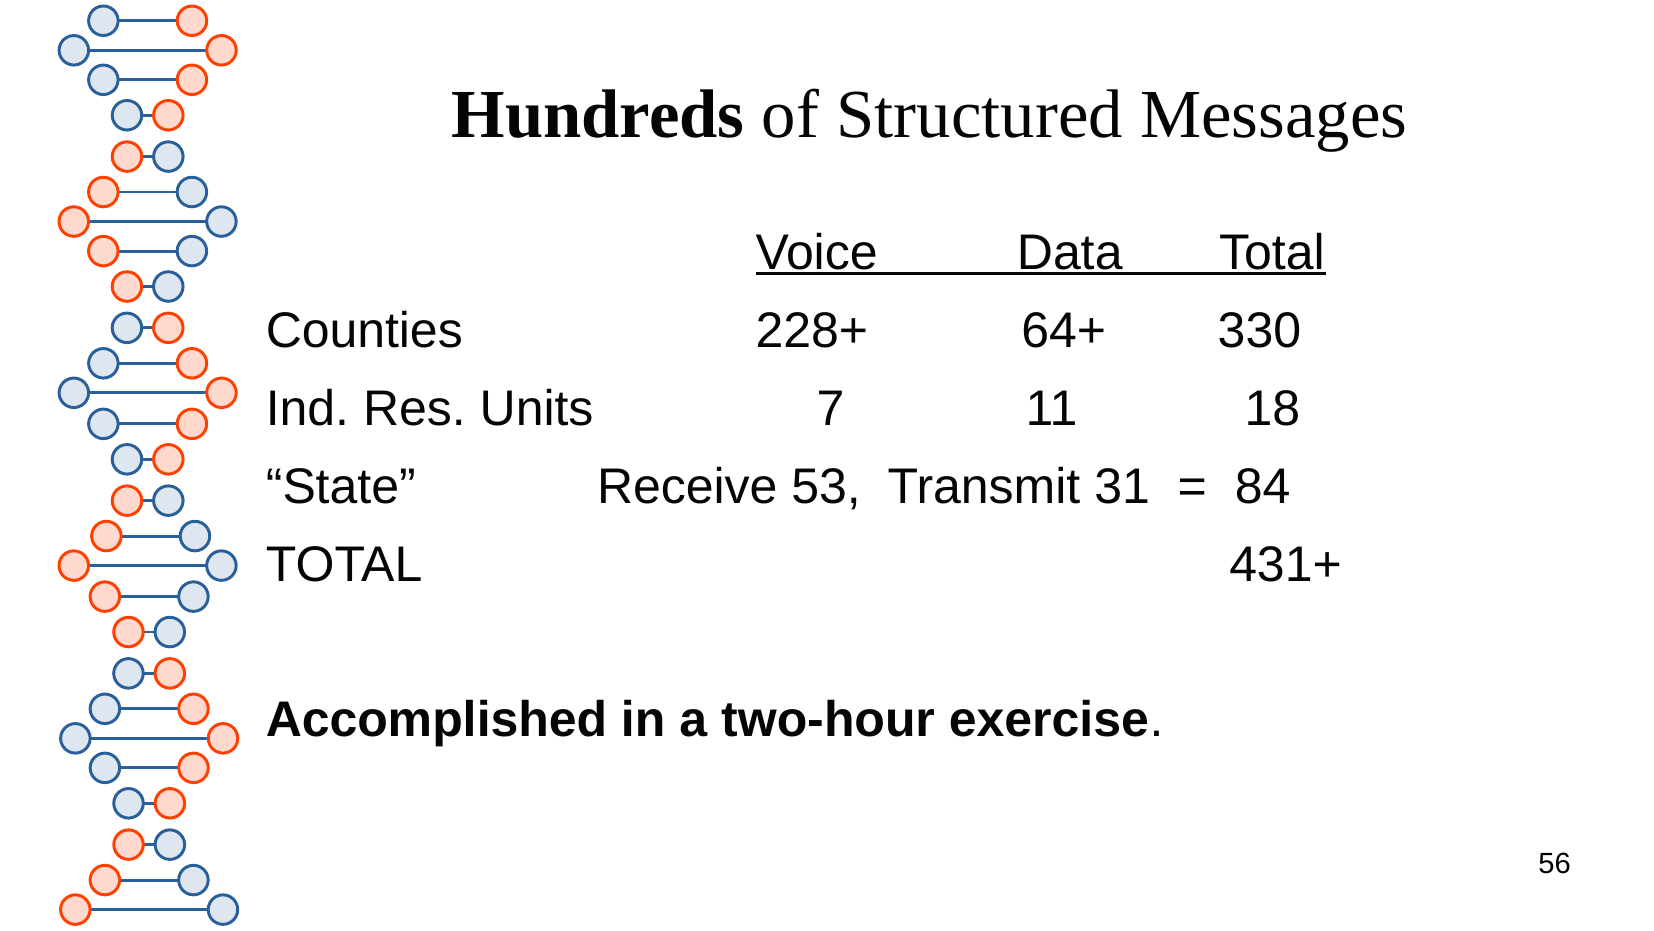

# Hundreds of Structured Messages
 Voice Data Total
Counties 228+ 64+ 330
Ind. Res. Units 7 11 18
“State” Receive 53, Transmit 31 = 84
TOTAL 431+
Accomplished in a two-hour exercise.
56